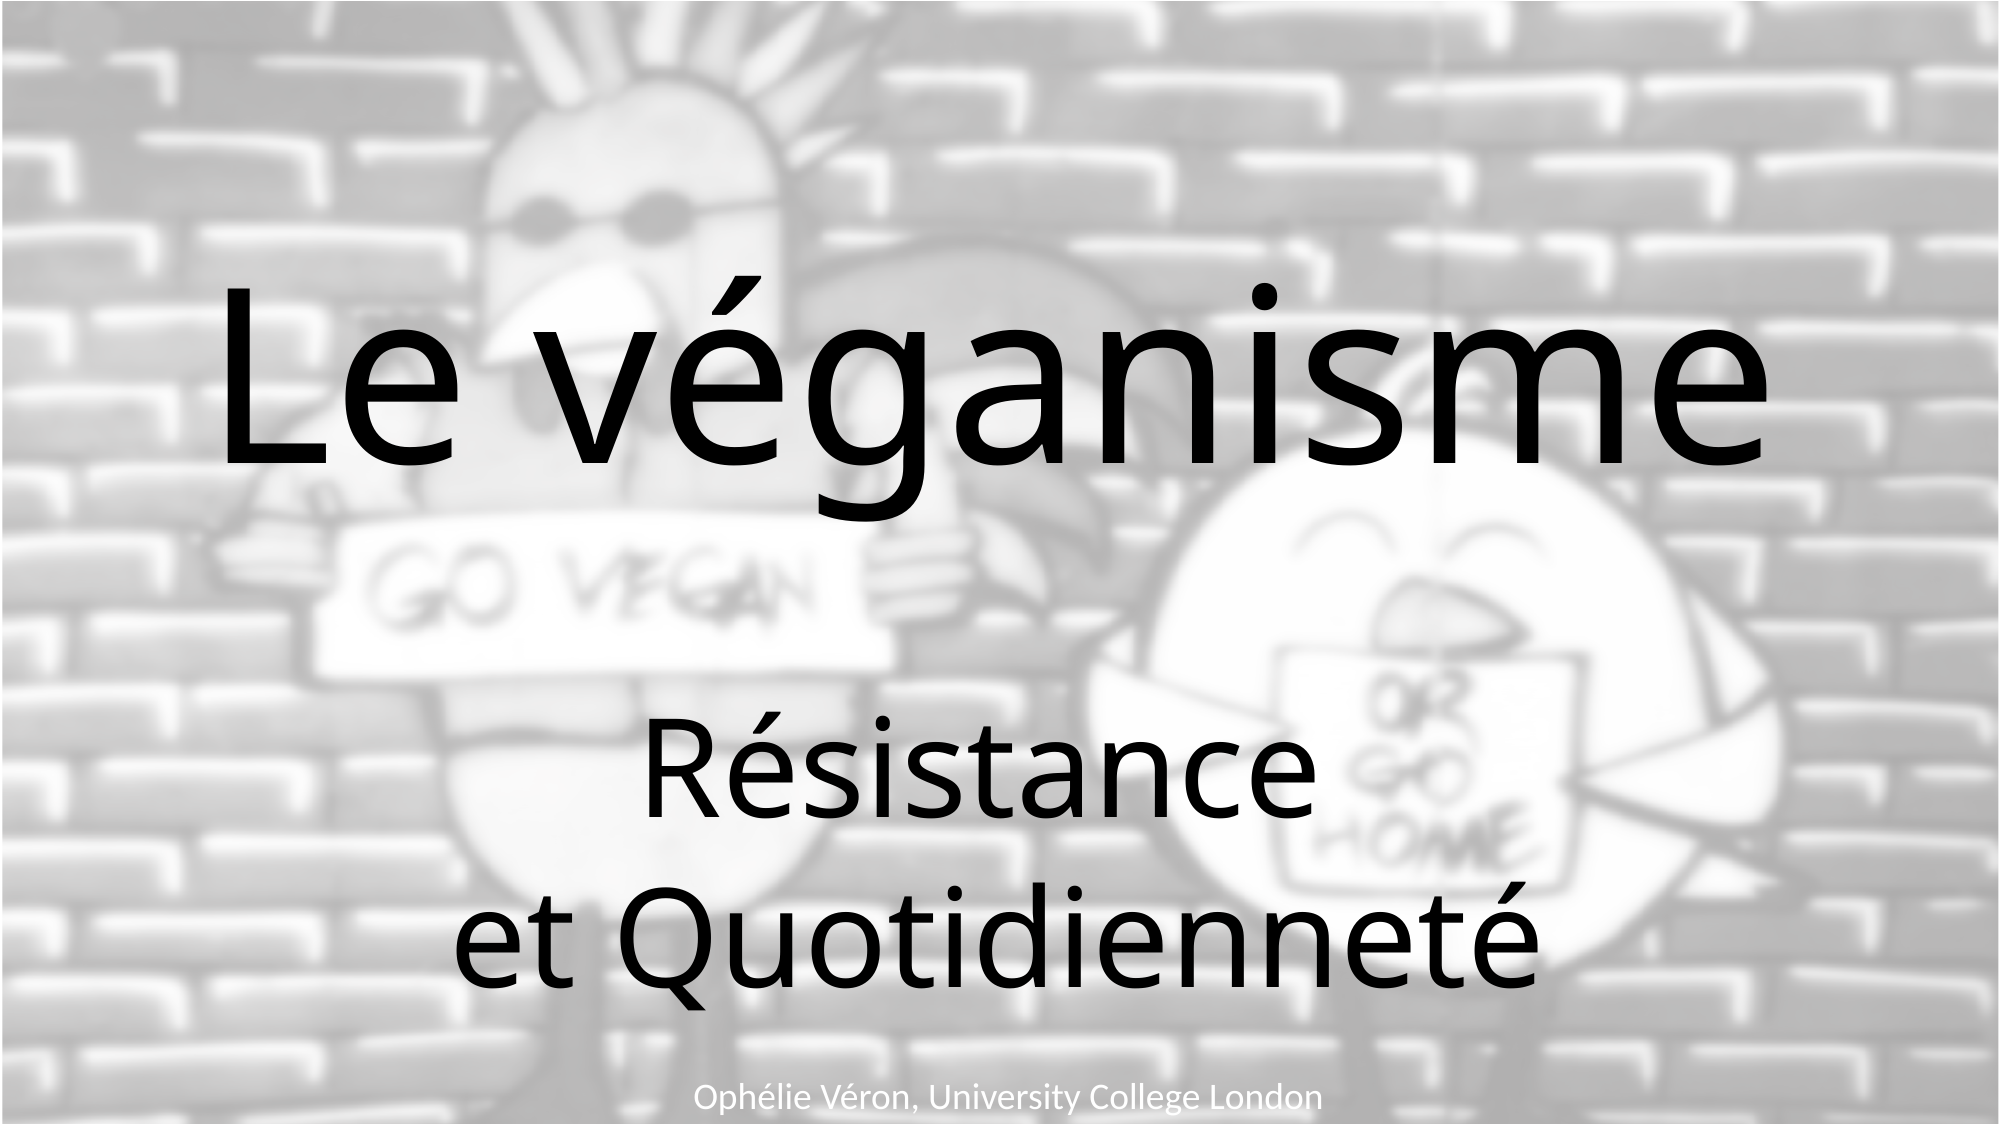

# Le véganisme
Résistance
et Quotidienneté
Ophélie Véron, University College London